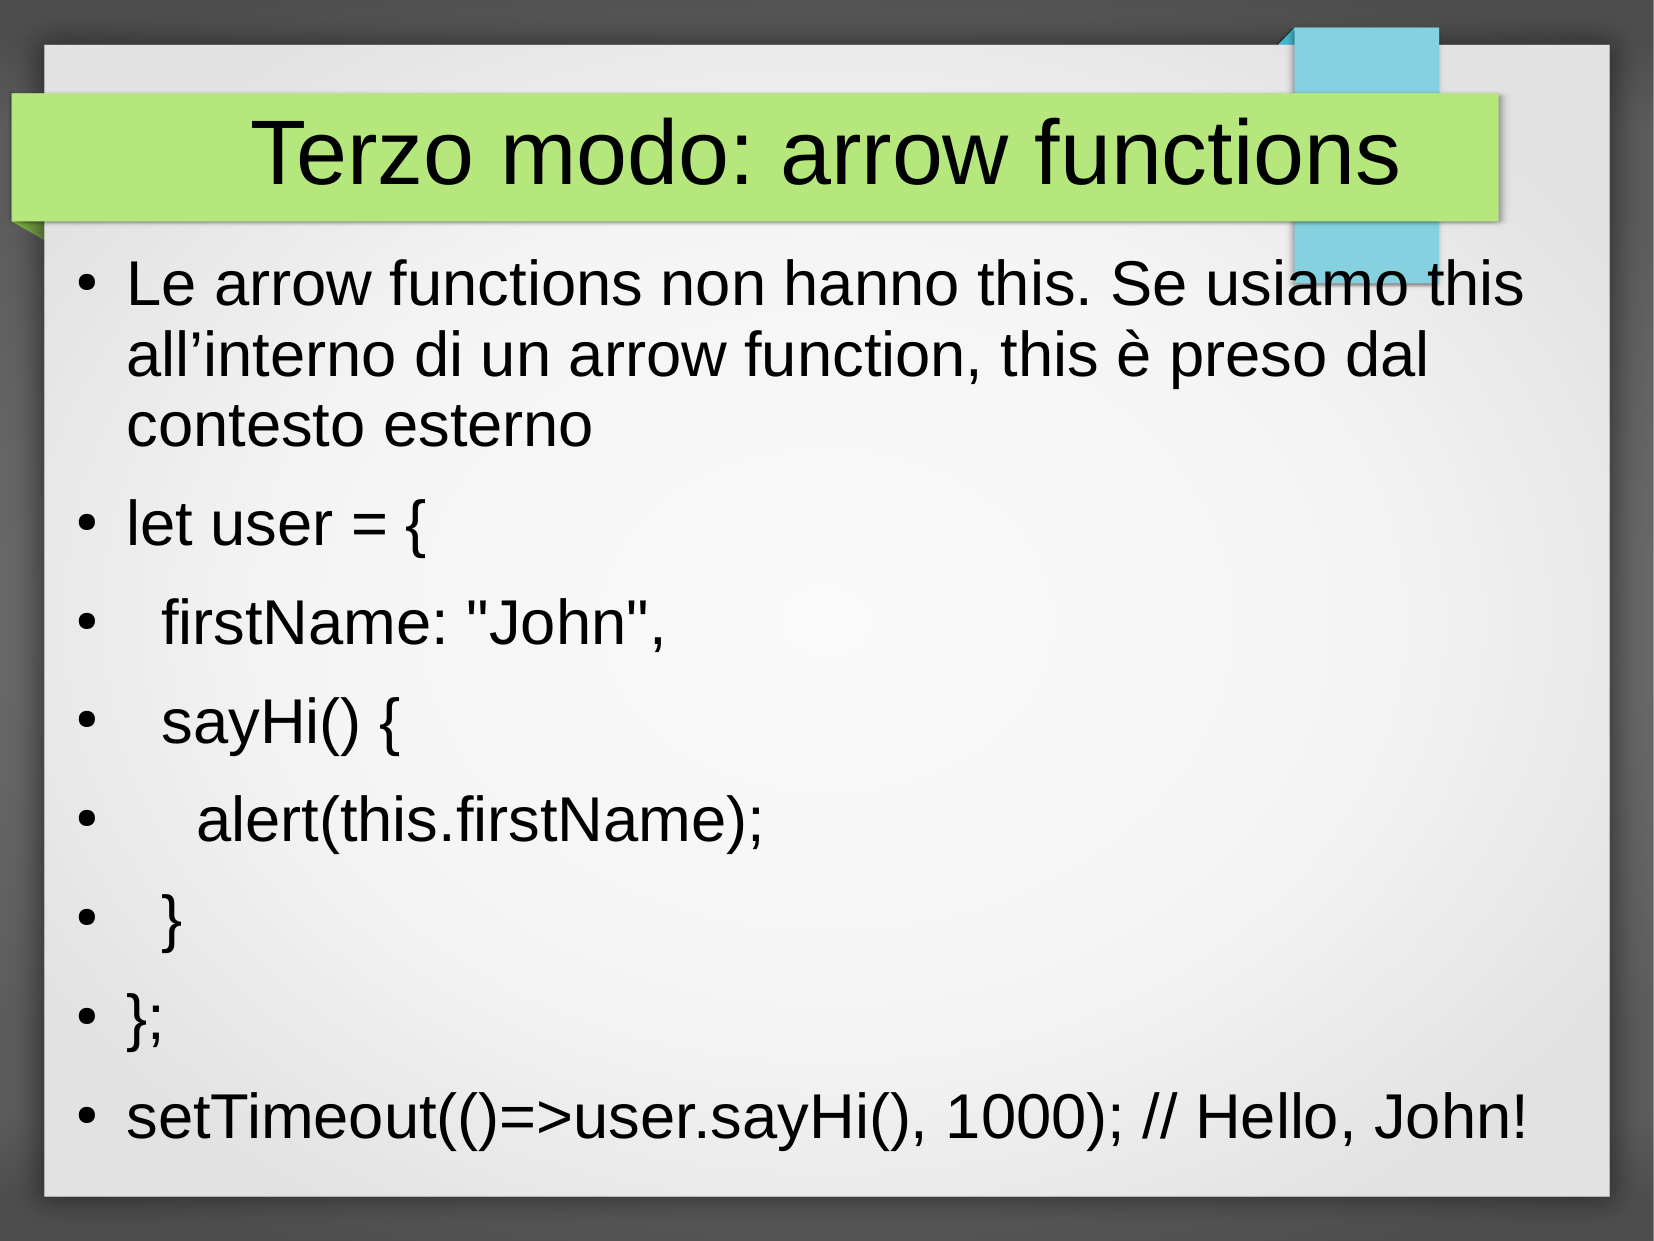

# Terzo modo: arrow functions
Le arrow functions non hanno this. Se usiamo this all’interno di un arrow function, this è preso dal contesto esterno
let user = {
 firstName: "John",
 sayHi() {
 alert(this.firstName);
 }
};
setTimeout(()=>user.sayHi(), 1000); // Hello, John!